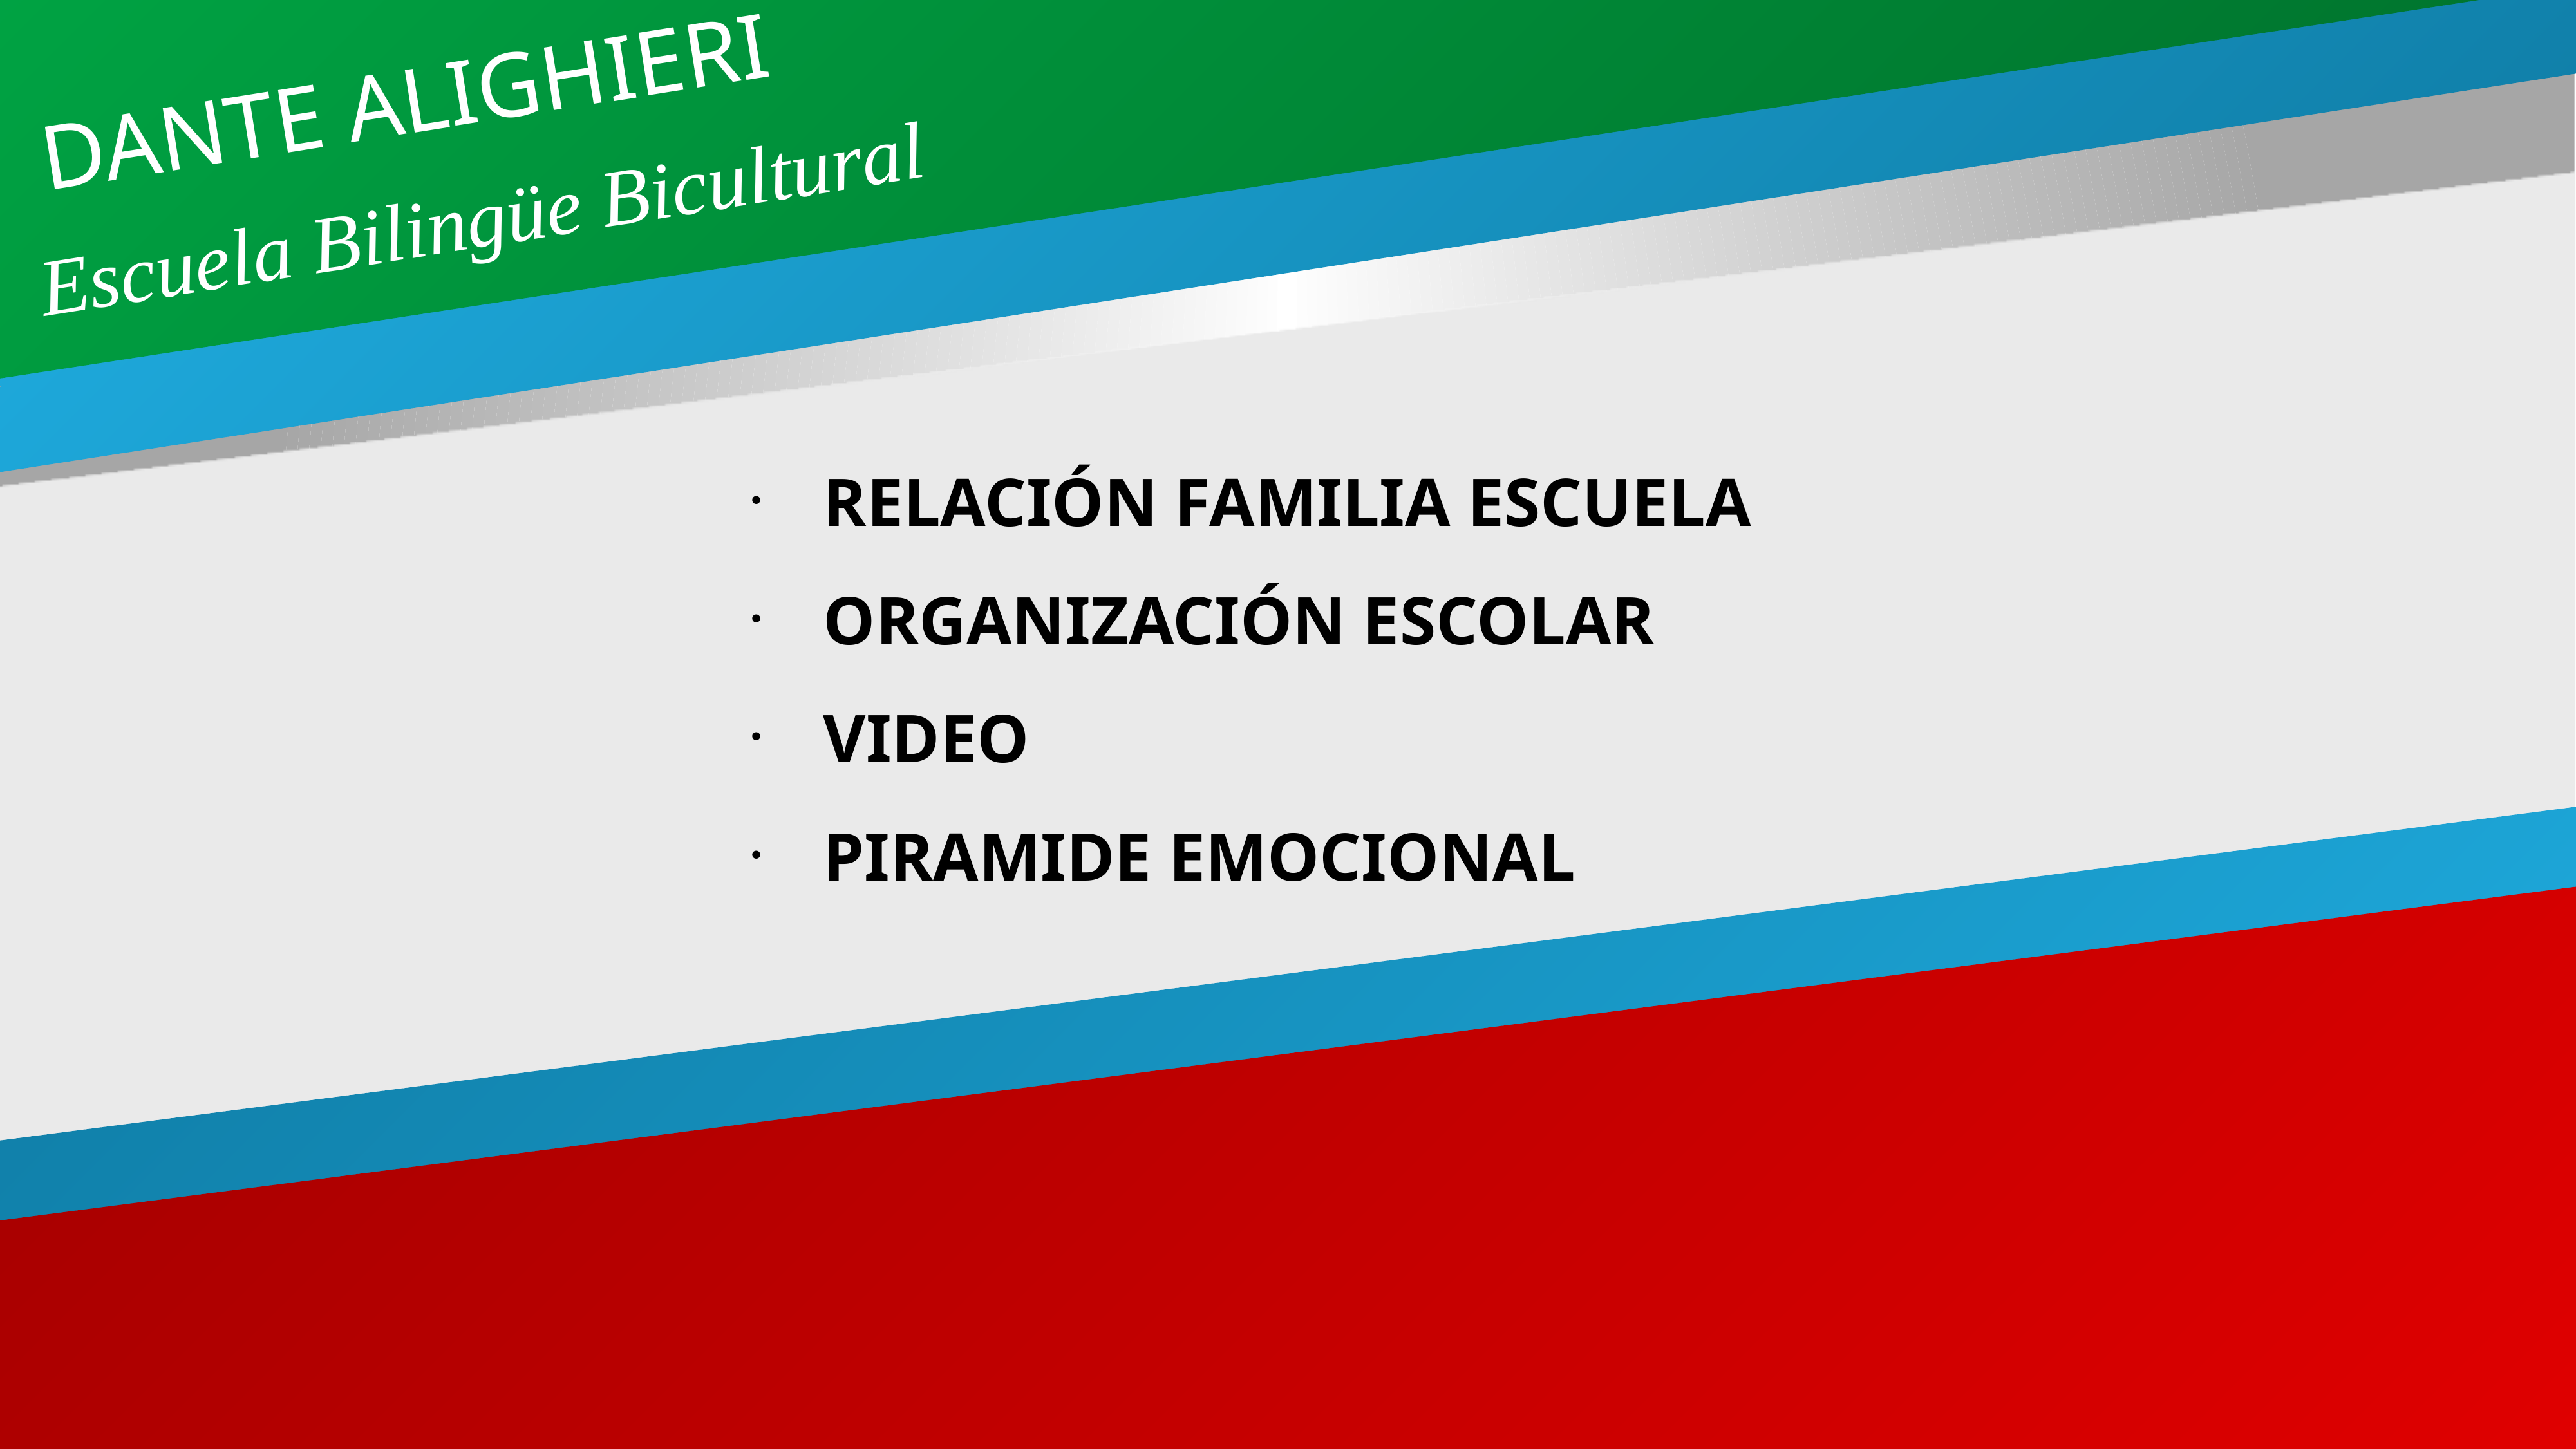

DANTE ALIGHIERI
Escuela Bilingüe Bicultural
RELACIÓN FAMILIA ESCUELA
ORGANIZACIÓN ESCOLAR
VIDEO
PIRAMIDE EMOCIONAL
‘